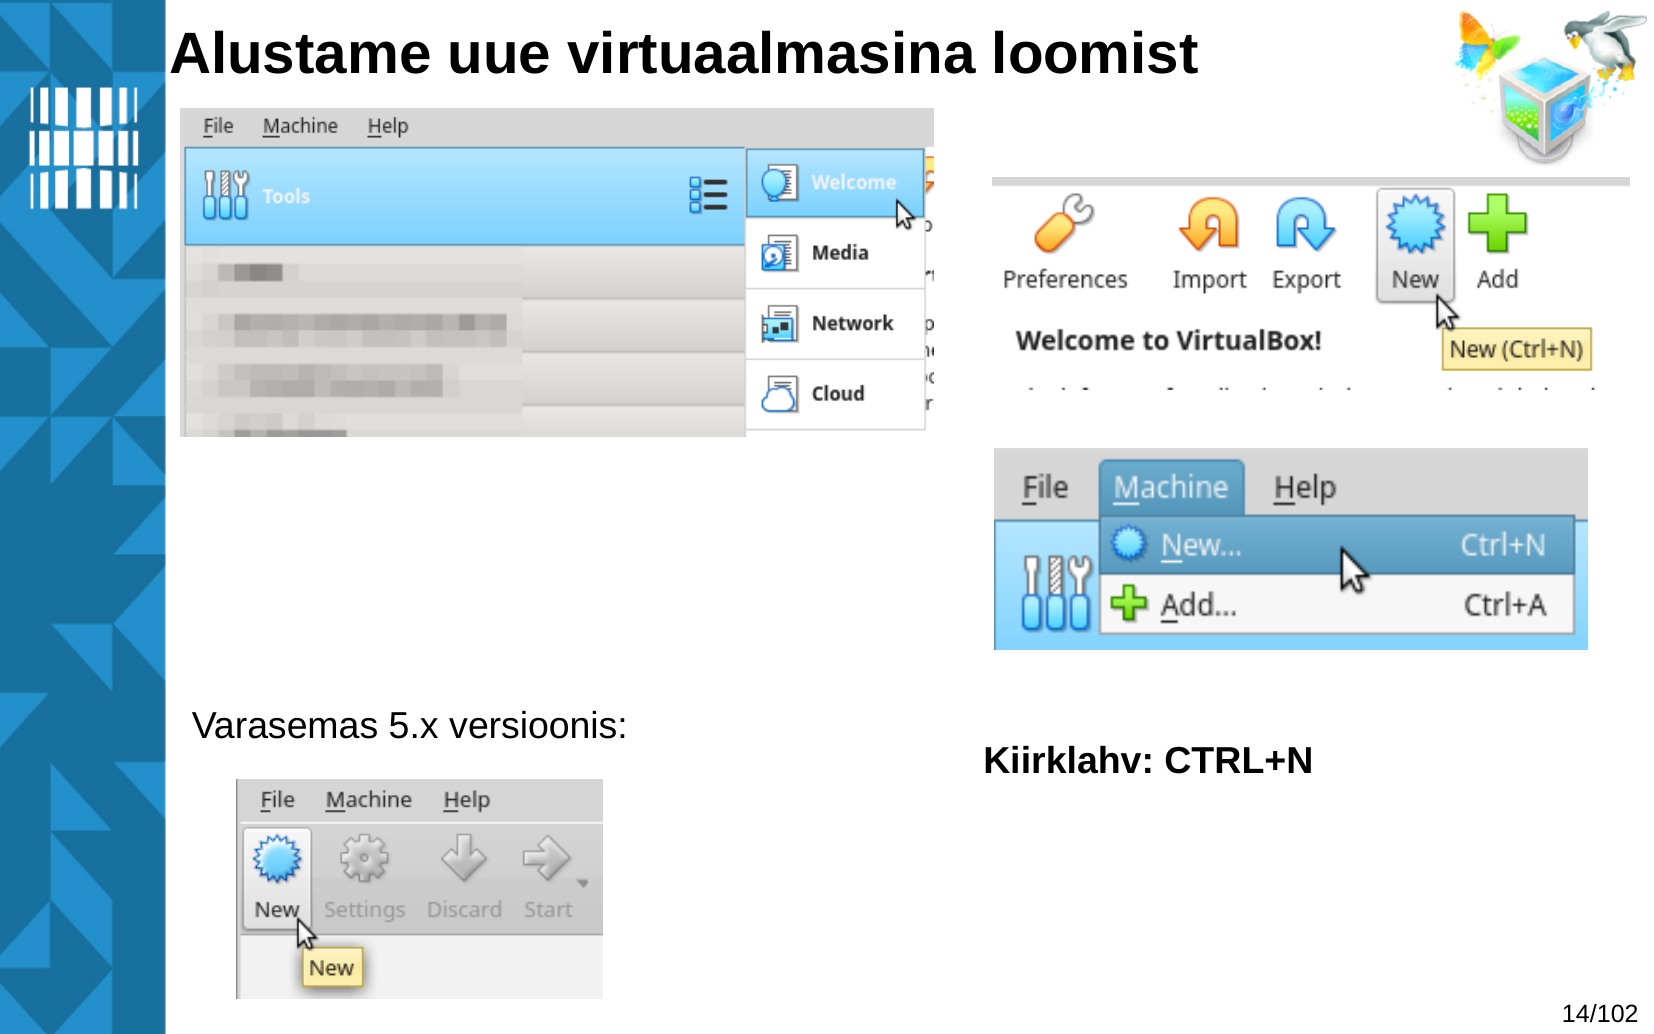

# Alustame uue virtuaalmasina loomist
Varasemas 5.x versioonis:
Kiirklahv: CTRL+N